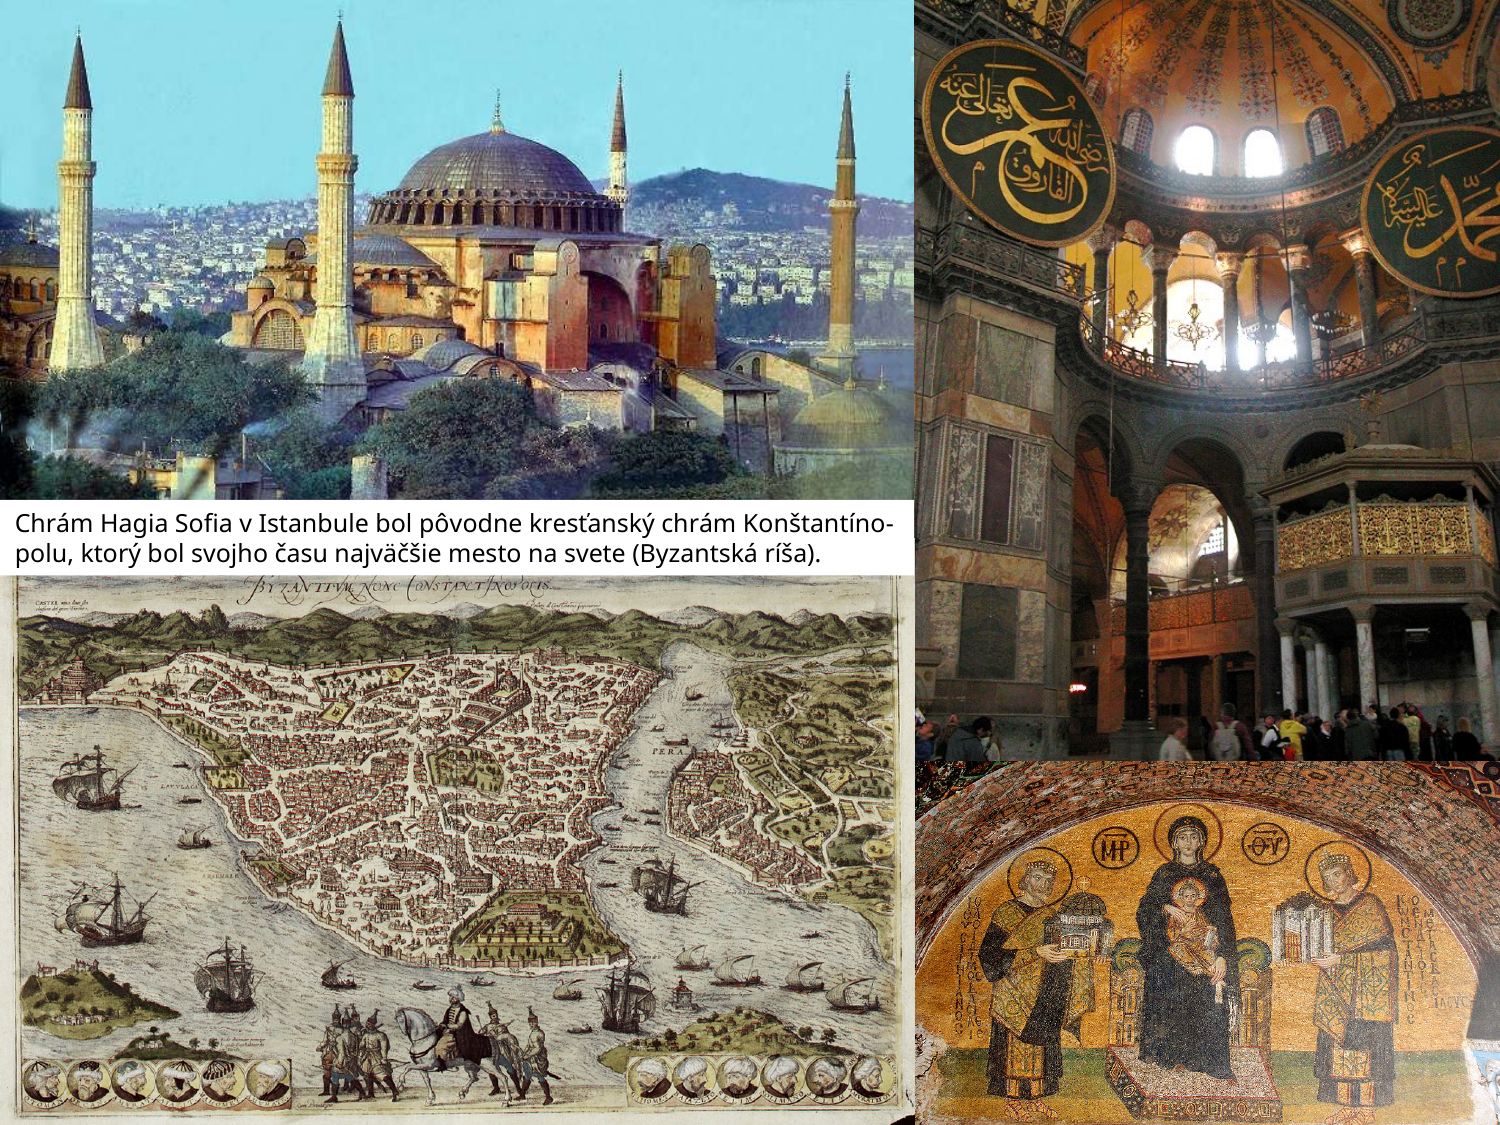

Chrám Hagia Sofia v Istanbule bol pôvodne kresťanský chrám Konštantíno-
polu, ktorý bol svojho času najväčšie mesto na svete (Byzantská ríša).